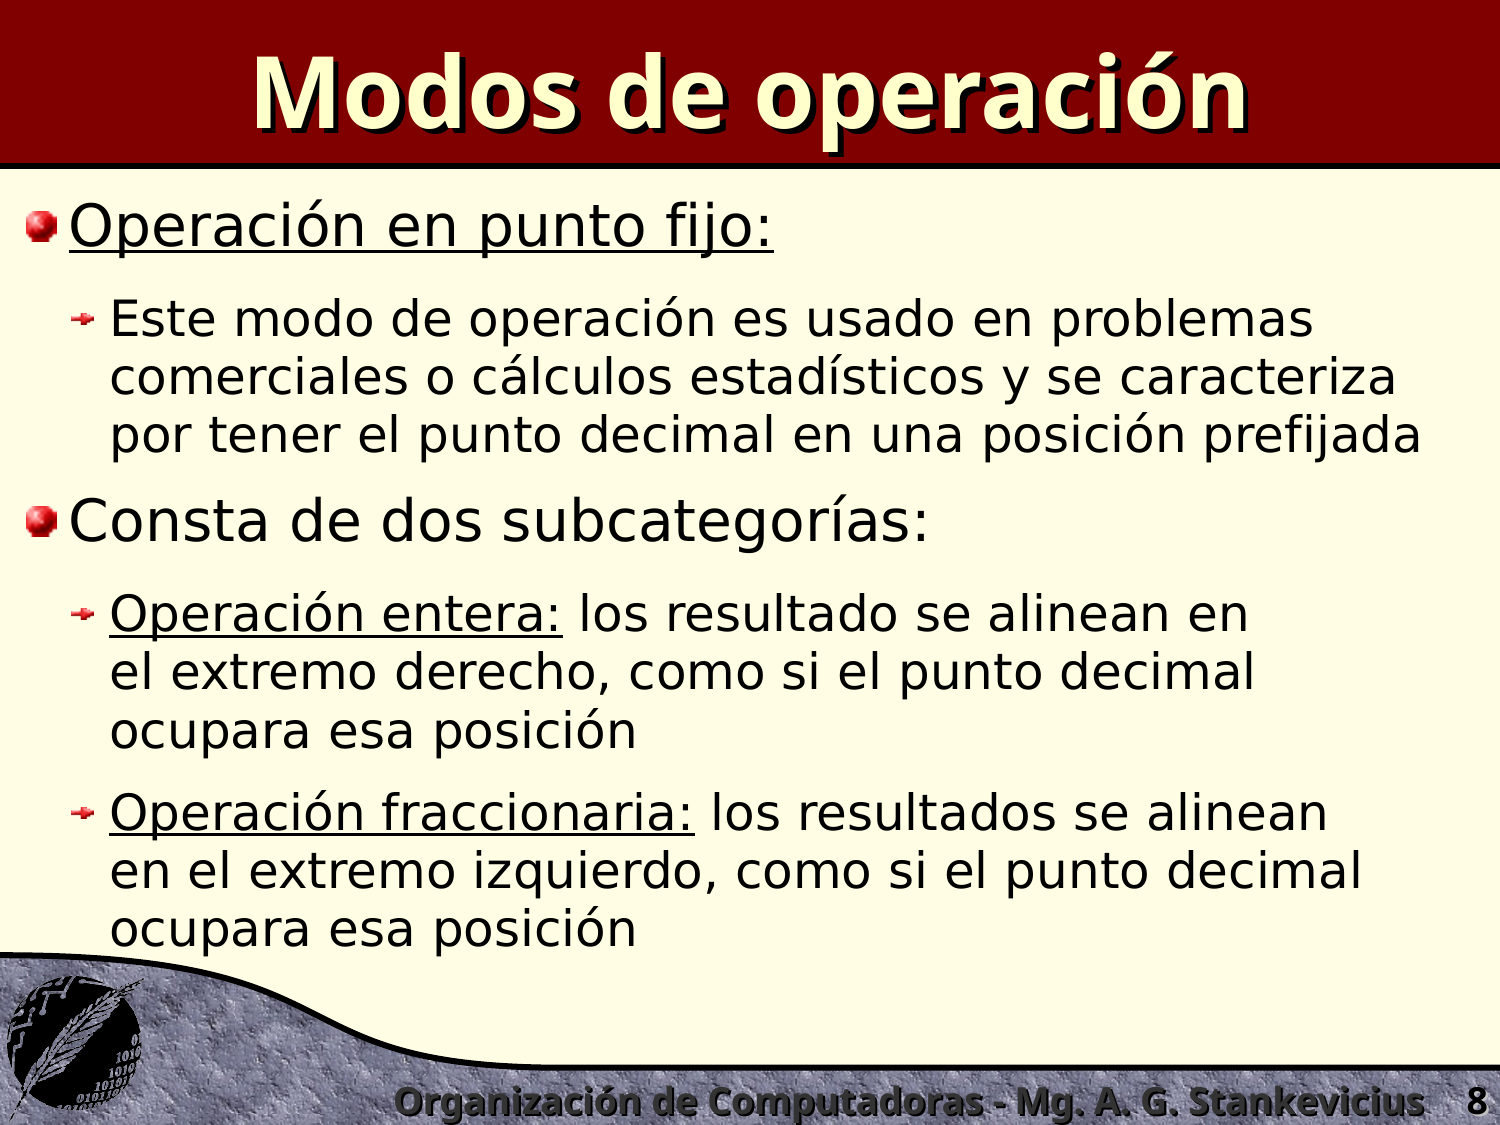

# Modos de operación
Operación en punto fijo:
Este modo de operación es usado en problemas comerciales o cálculos estadísticos y se caracteriza por tener el punto decimal en una posición prefijada
Consta de dos subcategorías:
Operación entera: los resultado se alinean en
el extremo derecho, como si el punto decimal
ocupara esa posición
Operación fraccionaria: los resultados se alinean
en el extremo izquierdo, como si el punto decimal ocupara esa posición
8